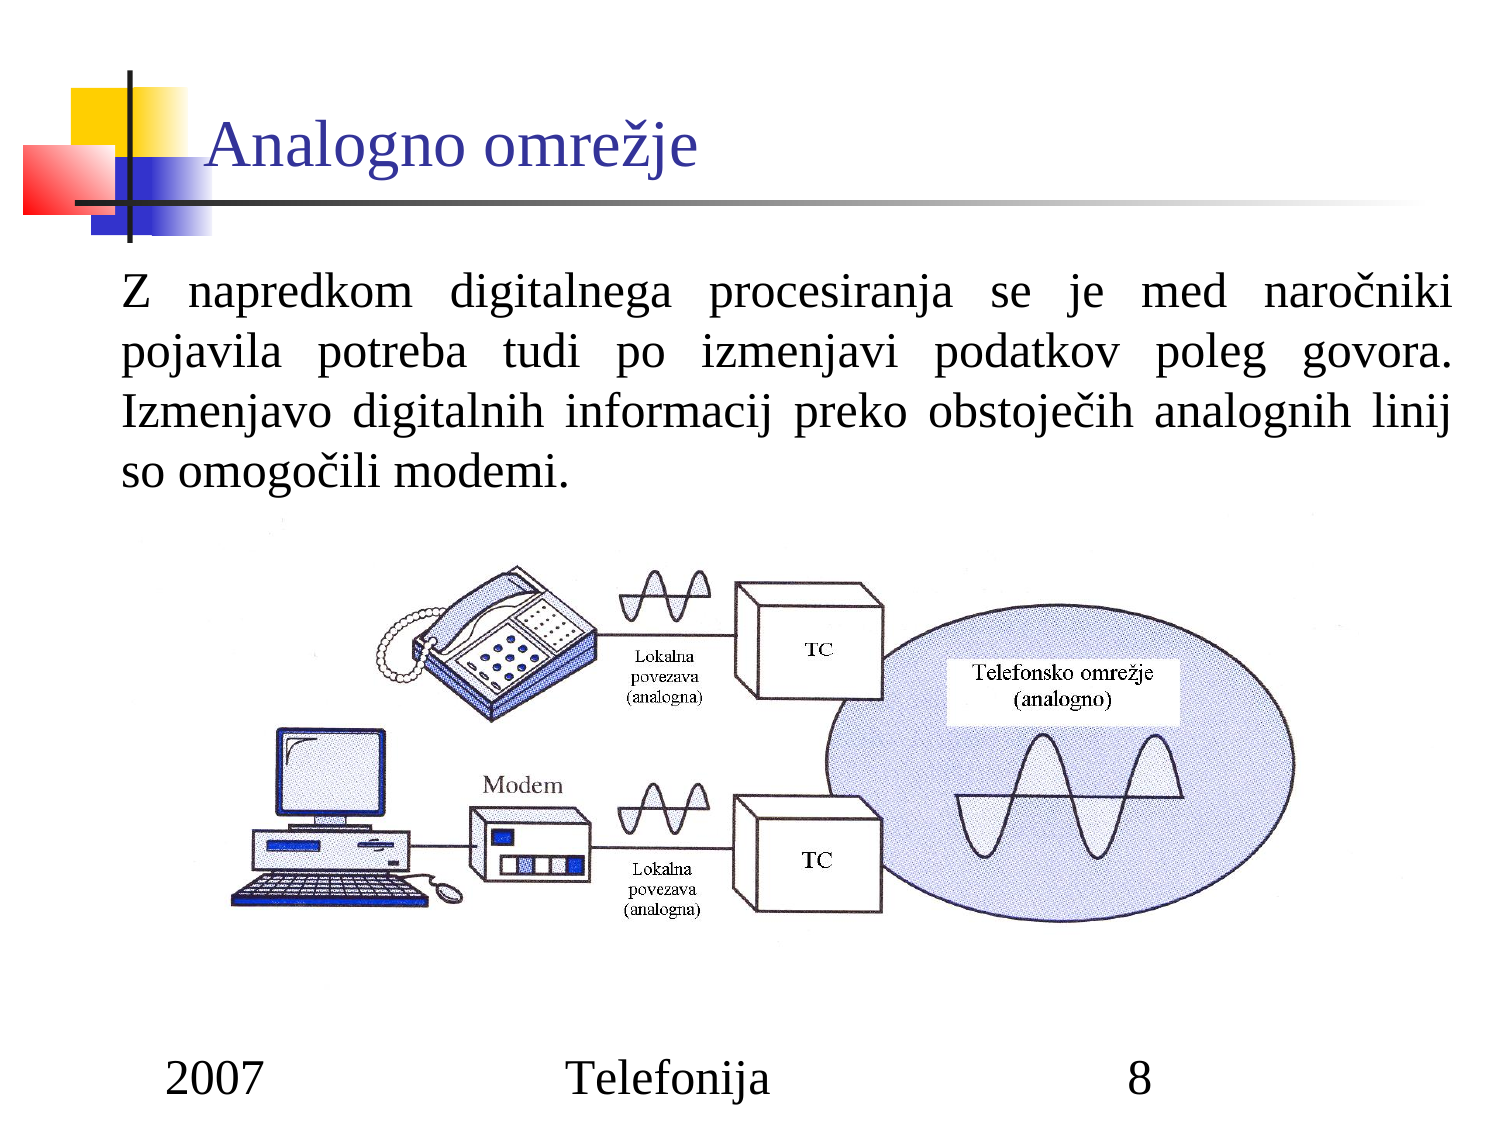

# Analogno omrežje
	Z napredkom digitalnega procesiranja se je med naročniki pojavila potreba tudi po izmenjavi podatkov poleg govora. Izmenjavo digitalnih informacij preko obstoječih analognih linij so omogočili modemi.
2007
Telefonija
8